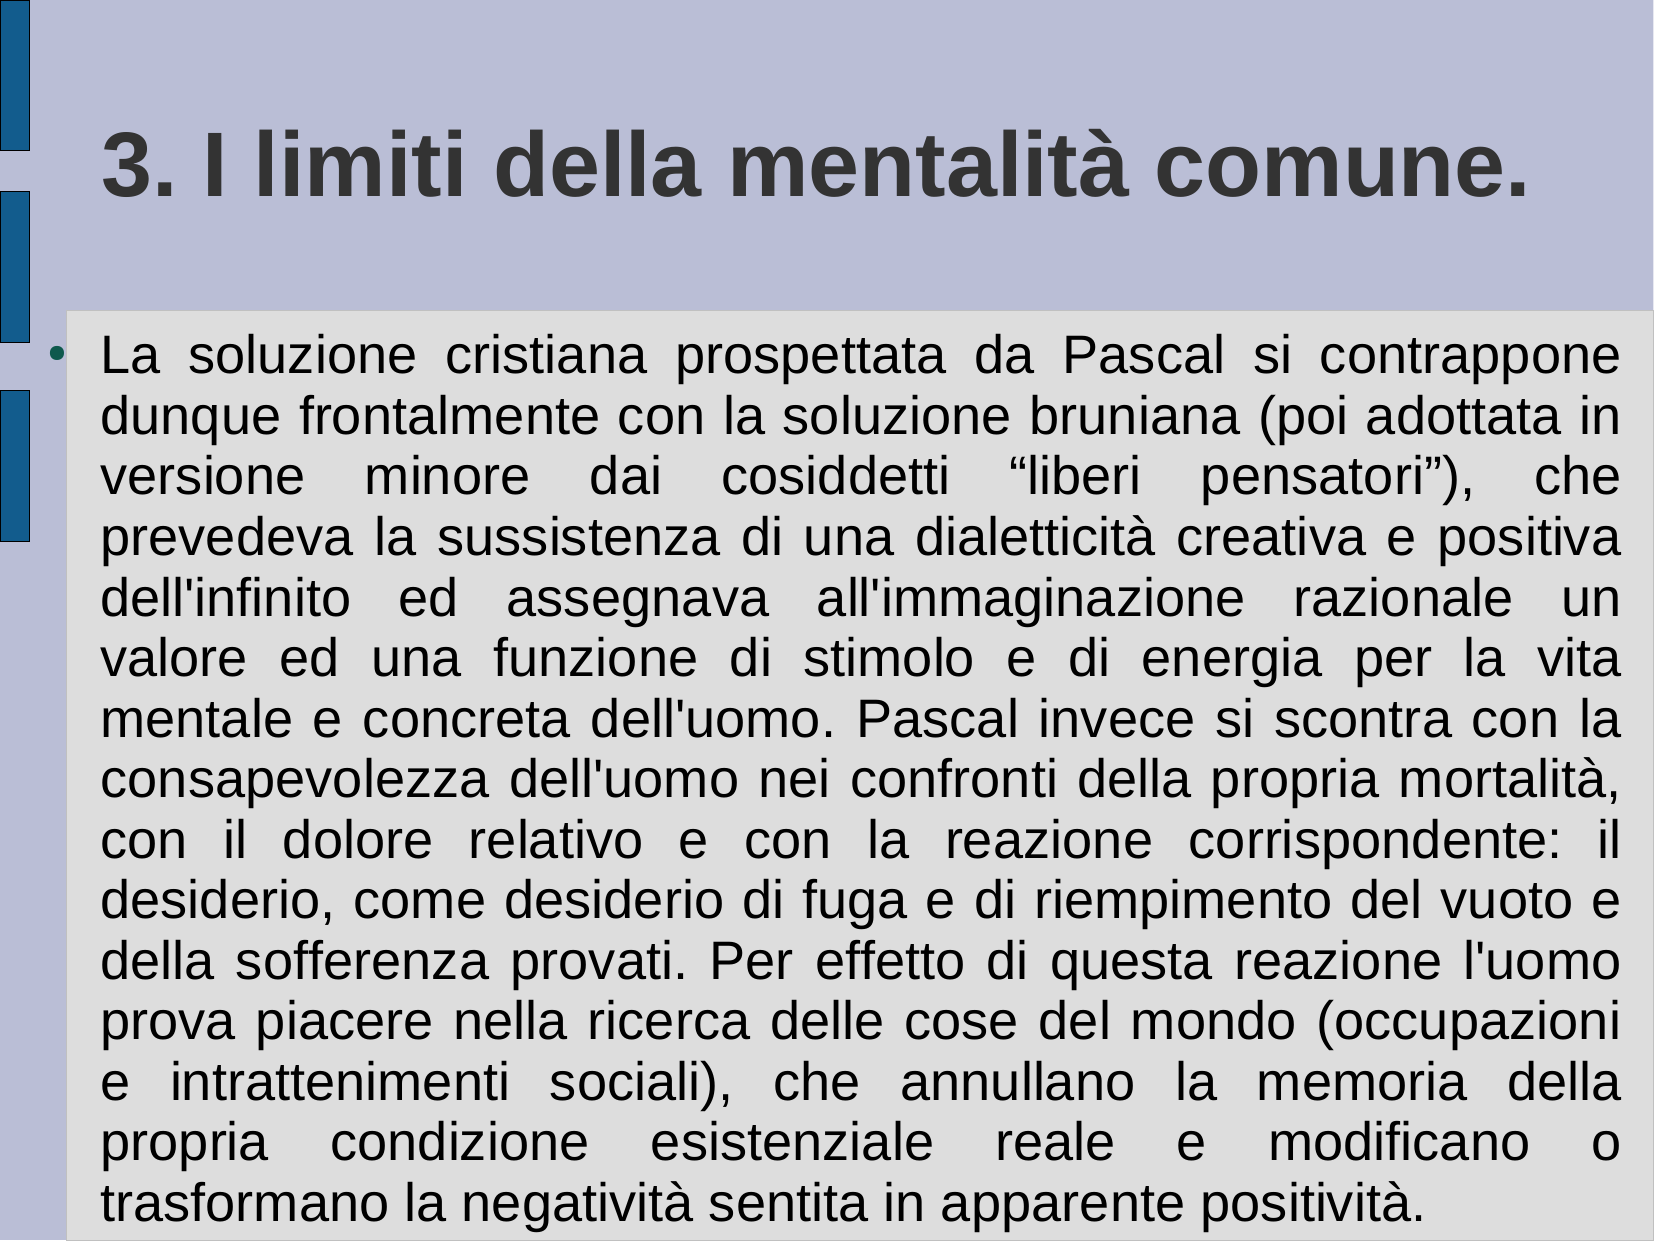

# 3. I limiti della mentalità comune.
La soluzione cristiana prospettata da Pascal si contrappone dunque frontalmente con la soluzione bruniana (poi adottata in versione minore dai cosiddetti “liberi pensatori”), che prevedeva la sussistenza di una dialetticità creativa e positiva dell'infinito ed assegnava all'immaginazione razionale un valore ed una funzione di stimolo e di energia per la vita mentale e concreta dell'uomo. Pascal invece si scontra con la consapevolezza dell'uomo nei confronti della propria mortalità, con il dolore relativo e con la reazione corrispondente: il desiderio, come desiderio di fuga e di riempimento del vuoto e della sofferenza provati. Per effetto di questa reazione l'uomo prova piacere nella ricerca delle cose del mondo (occupazioni e intrattenimenti sociali), che annullano la memoria della propria condizione esistenziale reale e modificano o trasformano la negatività sentita in apparente positività.